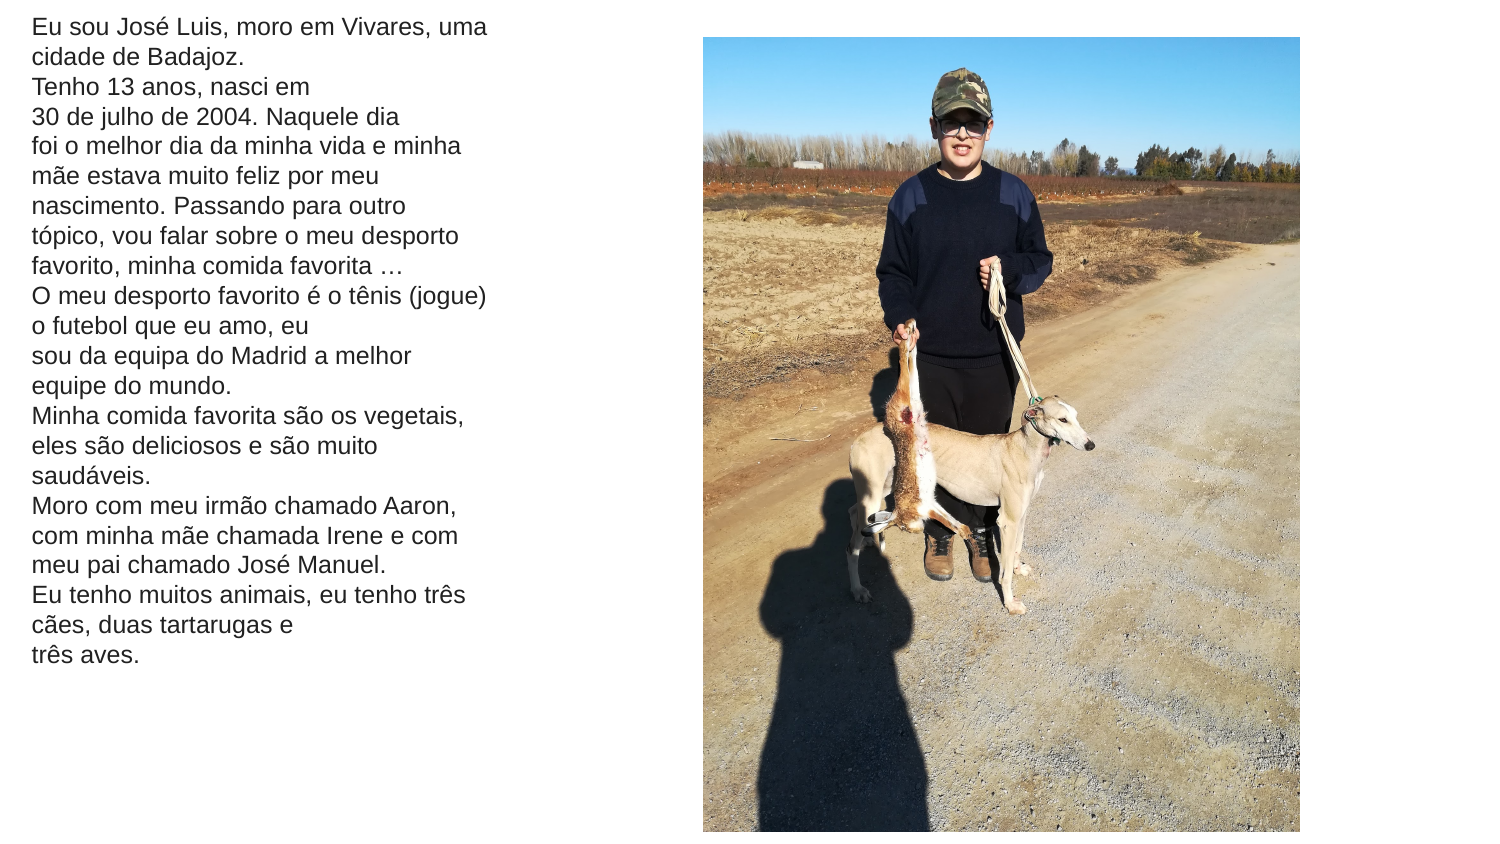

Eu sou José Luis, moro em Vivares, uma cidade de Badajoz.
Tenho 13 anos, nasci em
30 de julho de 2004. Naquele dia
foi o melhor dia da minha vida e minha mãe estava muito feliz por meu nascimento. Passando para outro
tópico, vou falar sobre o meu desporto favorito, minha comida favorita …
O meu desporto favorito é o tênis (jogue) o futebol que eu amo, eu
sou da equipa do Madrid a melhor equipe do mundo.
Minha comida favorita são os vegetais, eles são deliciosos e são muito saudáveis.
Moro com meu irmão chamado Aaron, com minha mãe chamada Irene e com meu pai chamado José Manuel.
Eu tenho muitos animais, eu tenho três cães, duas tartarugas e
três aves.